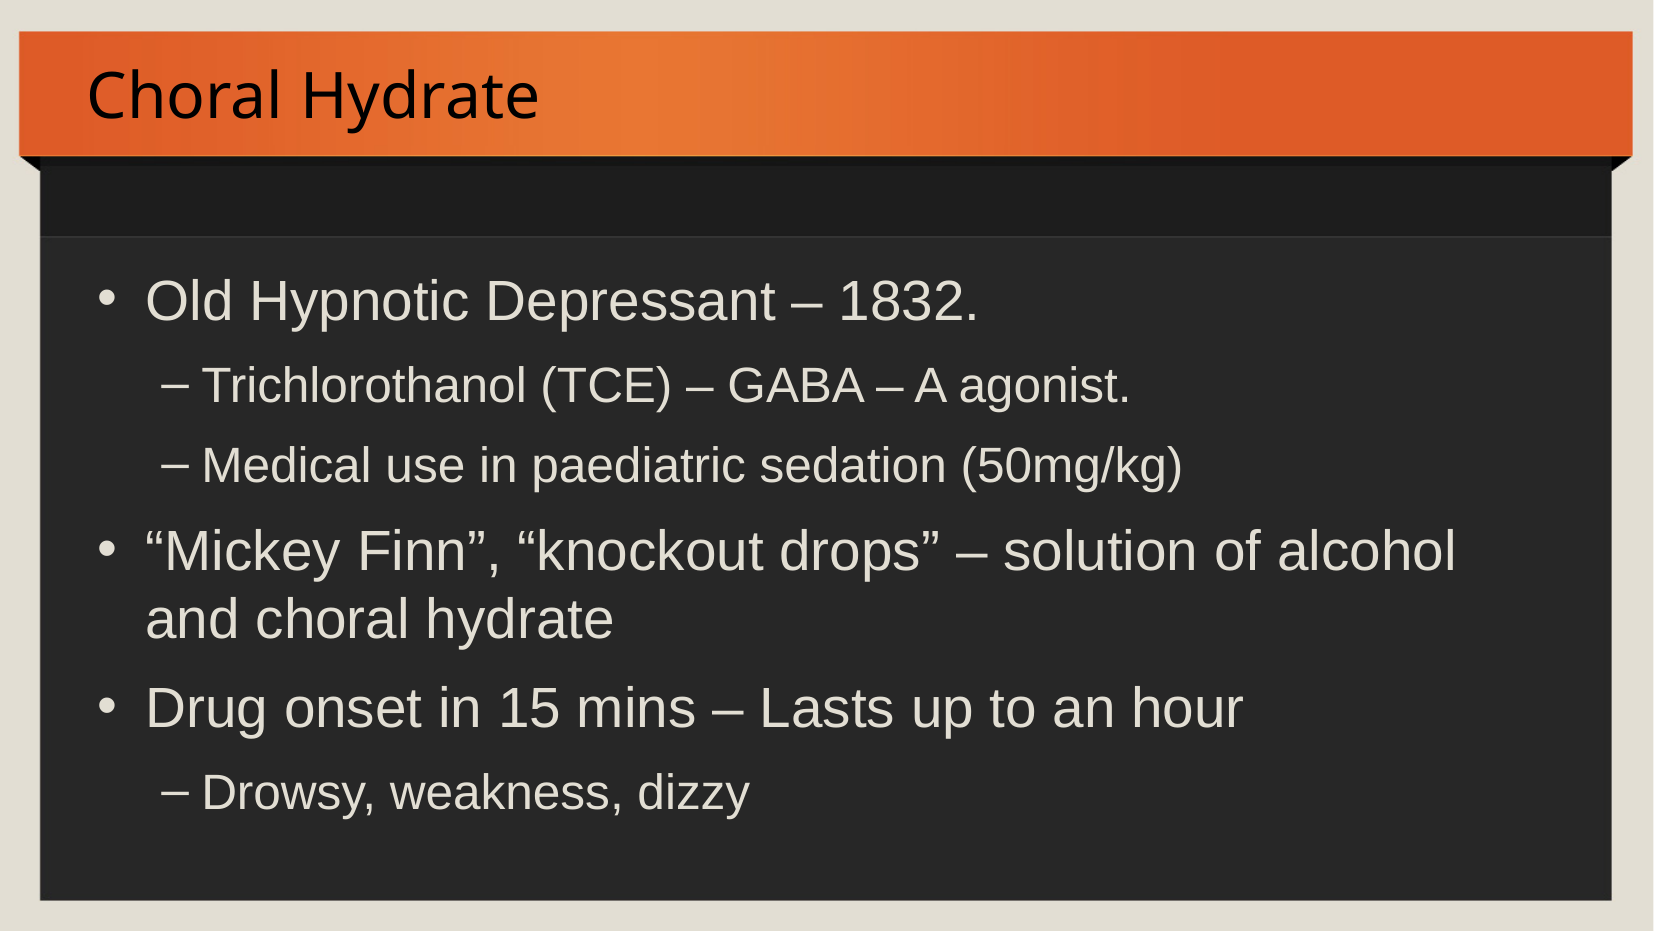

# Choral Hydrate
Old Hypnotic Depressant – 1832.
Trichlorothanol (TCE) – GABA – A agonist.
Medical use in paediatric sedation (50mg/kg)
“Mickey Finn”, “knockout drops” – solution of alcohol and choral hydrate
Drug onset in 15 mins – Lasts up to an hour
Drowsy, weakness, dizzy